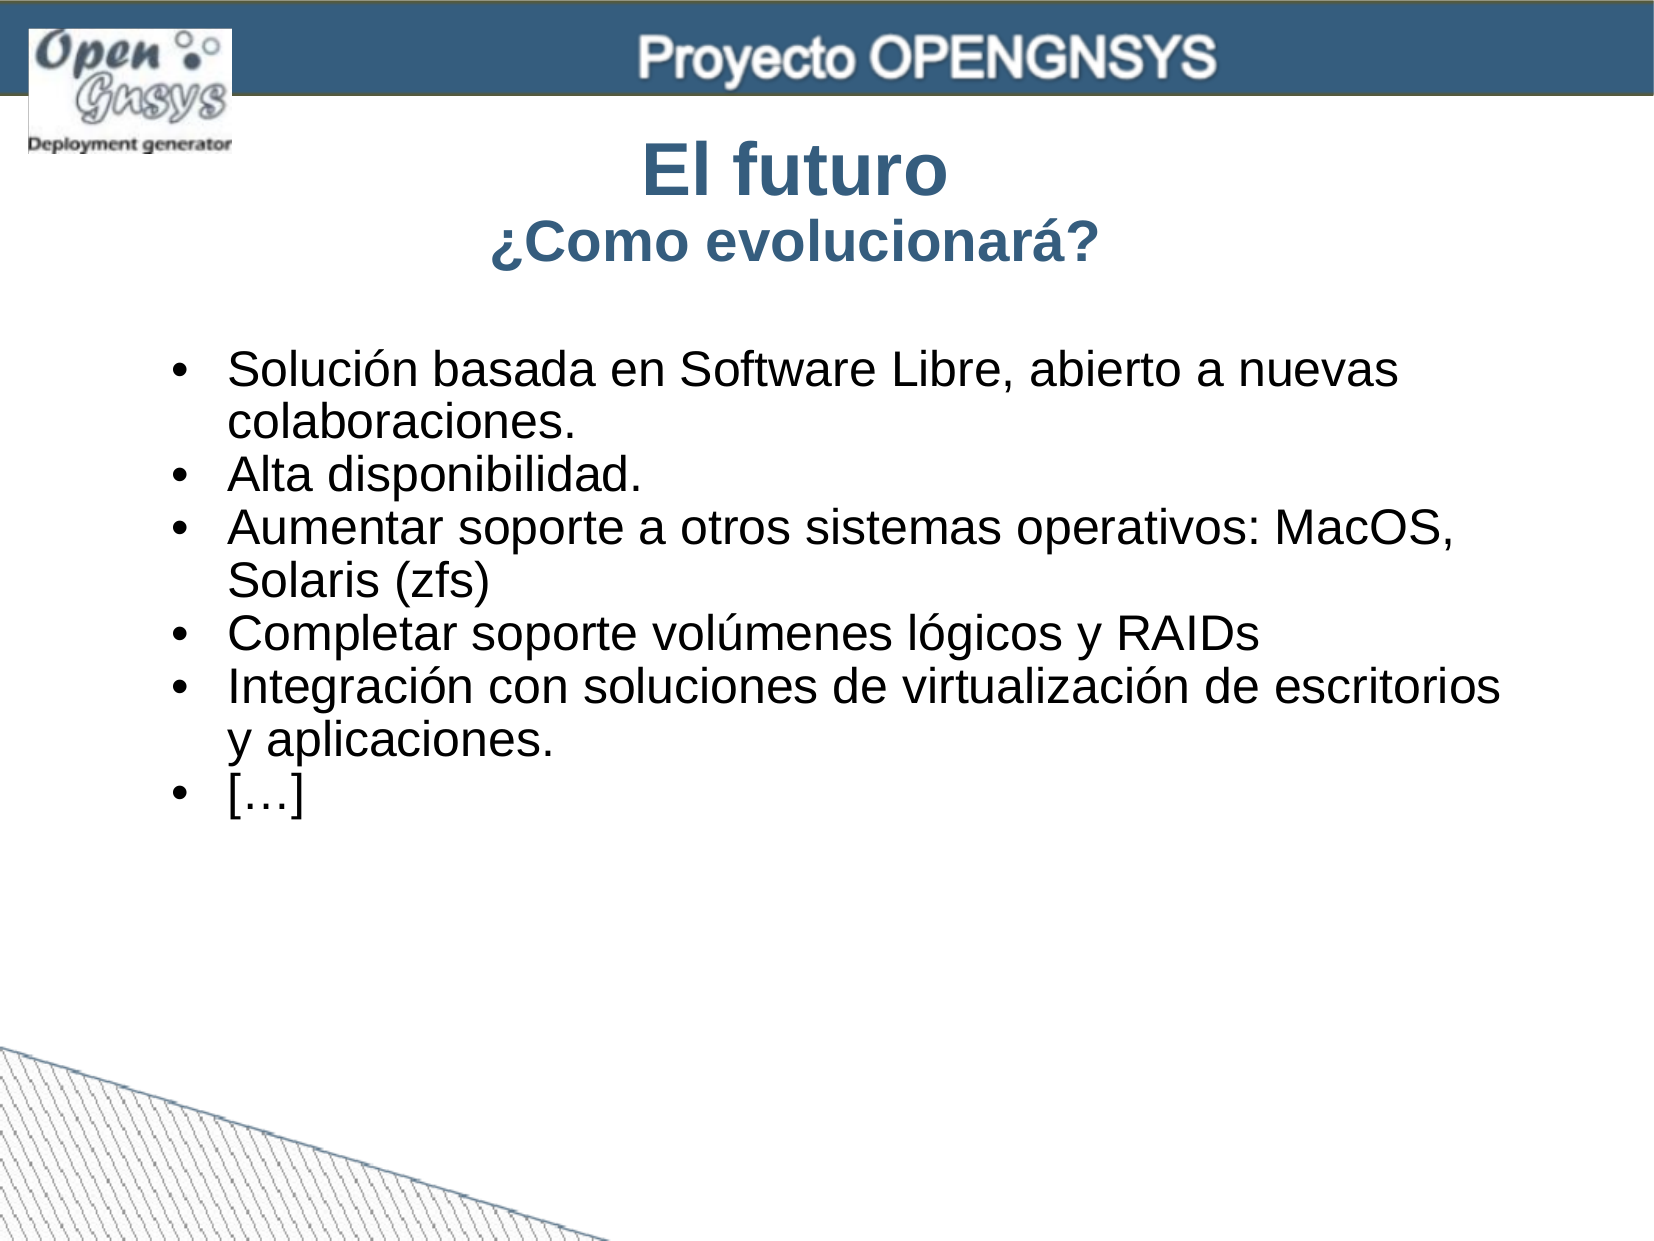

El futuro
¿Como evolucionará?
Solución basada en Software Libre, abierto a nuevas colaboraciones.
Alta disponibilidad.
Aumentar soporte a otros sistemas operativos: MacOS, Solaris (zfs)
Completar soporte volúmenes lógicos y RAIDs
Integración con soluciones de virtualización de escritorios y aplicaciones.
[…]